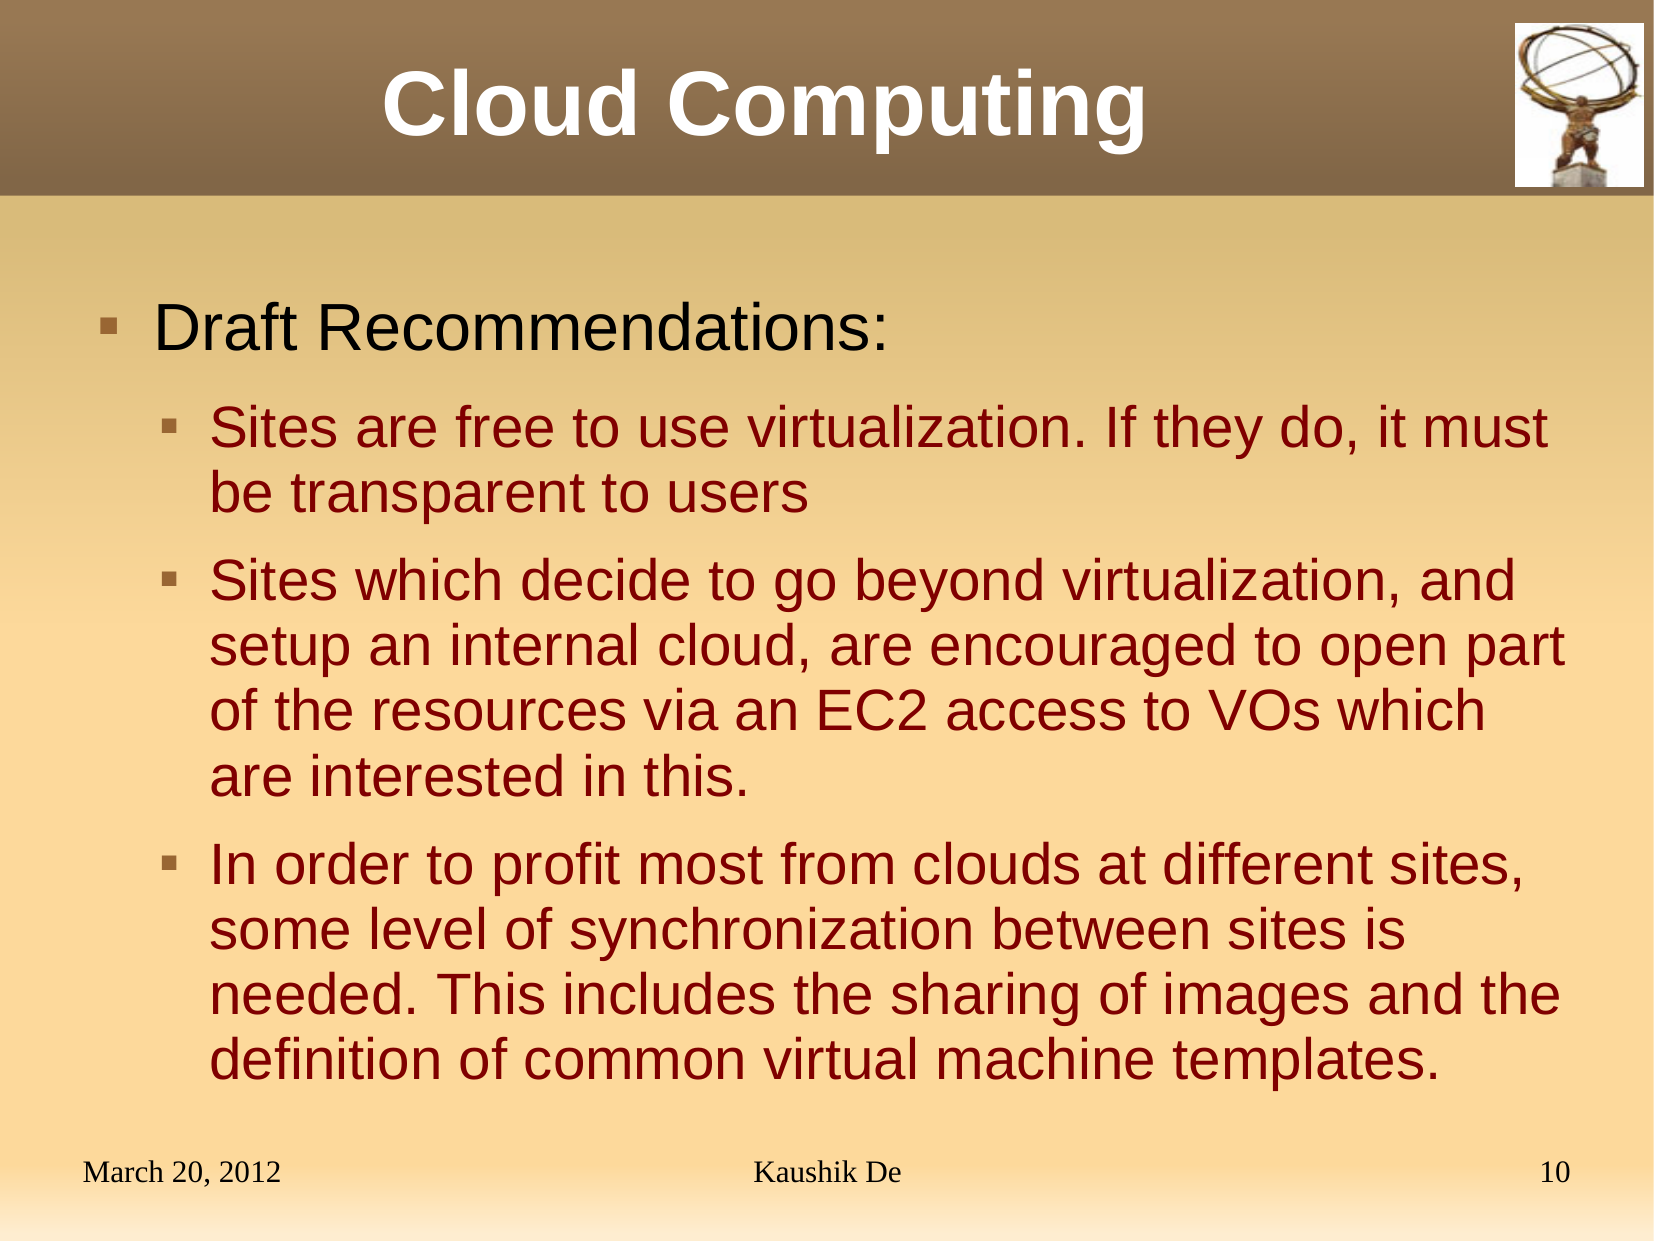

# Cloud Computing
Draft Recommendations:
Sites are free to use virtualization. If they do, it must be transparent to users
Sites which decide to go beyond virtualization, and setup an internal cloud, are encouraged to open part of the resources via an EC2 access to VOs which are interested in this.
In order to profit most from clouds at different sites, some level of synchronization between sites is needed. This includes the sharing of images and the definition of common virtual machine templates.
March 20, 2012
Kaushik De
10